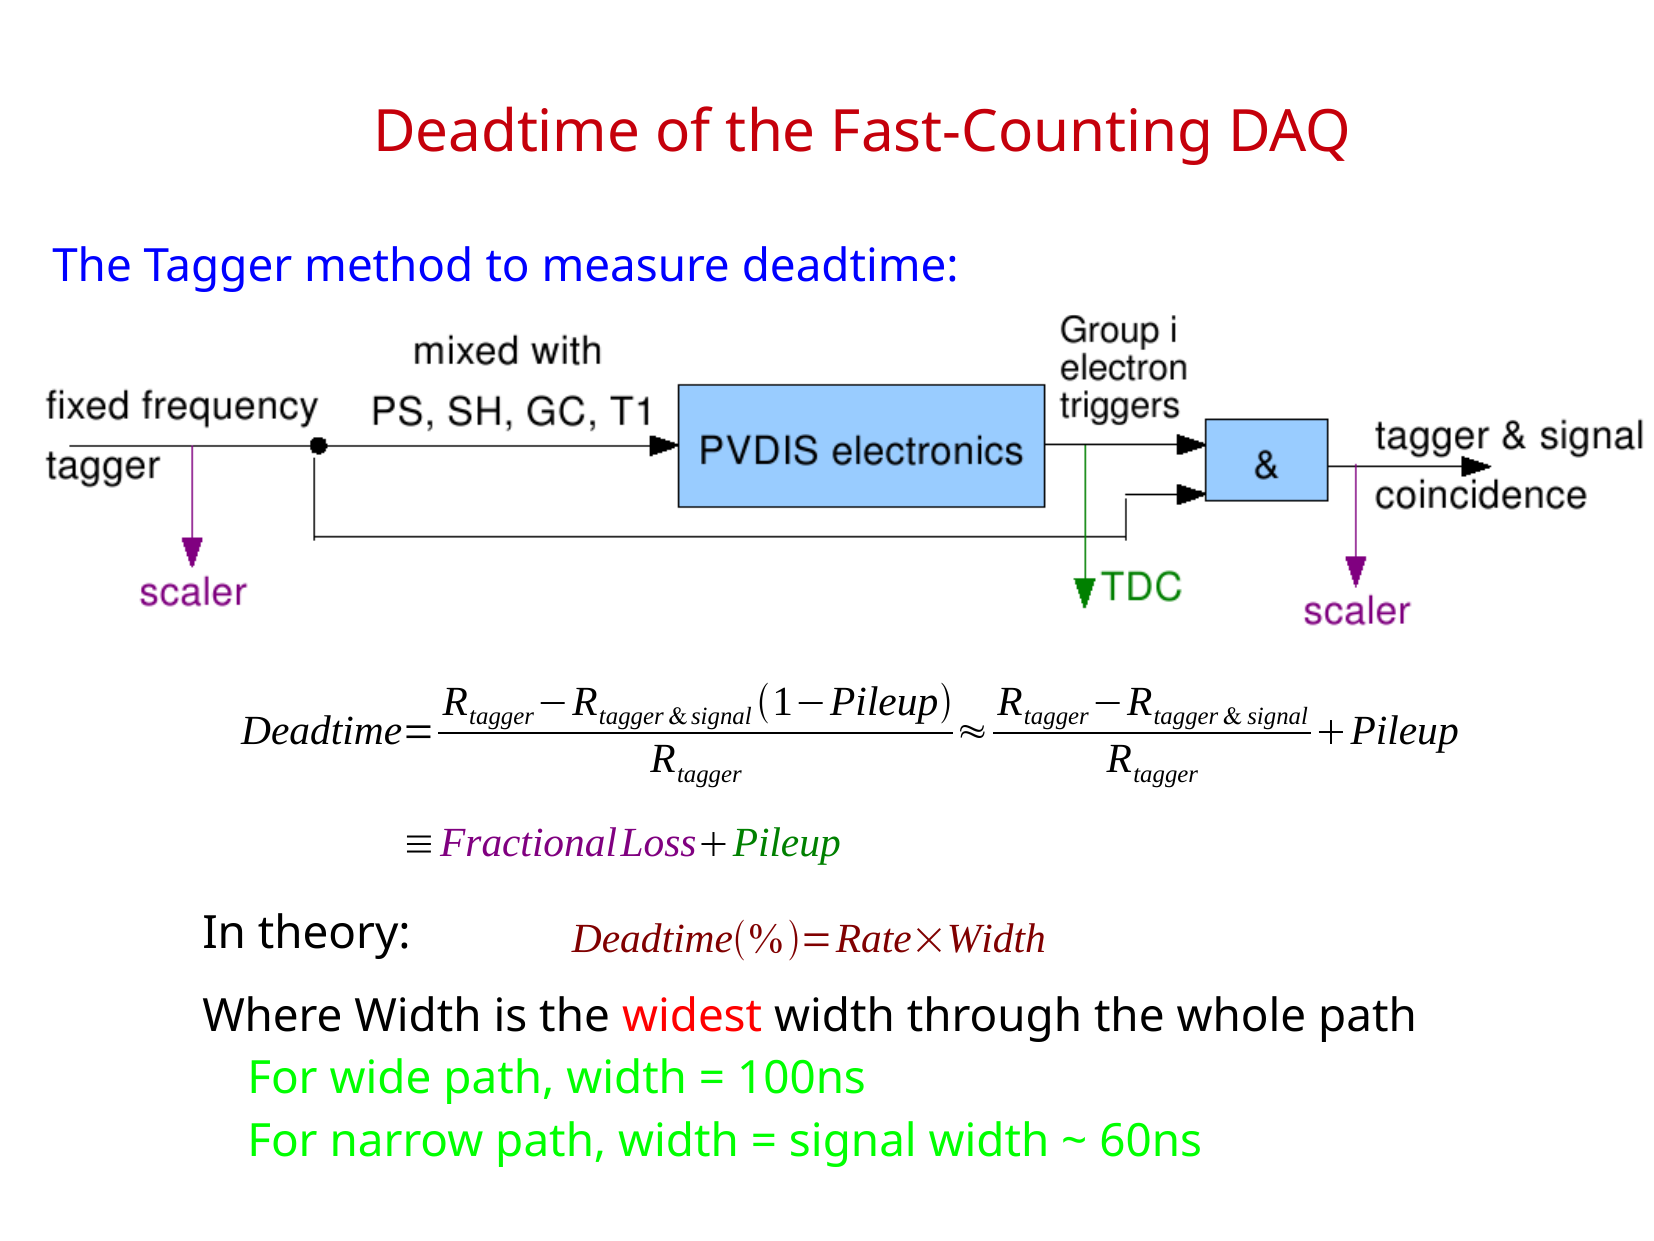

# Deadtime of the Fast-Counting DAQ
The Tagger method to measure deadtime:
In theory:
Where Width is the widest width through the whole path
For wide path, width = 100ns
For narrow path, width = signal width ~ 60ns